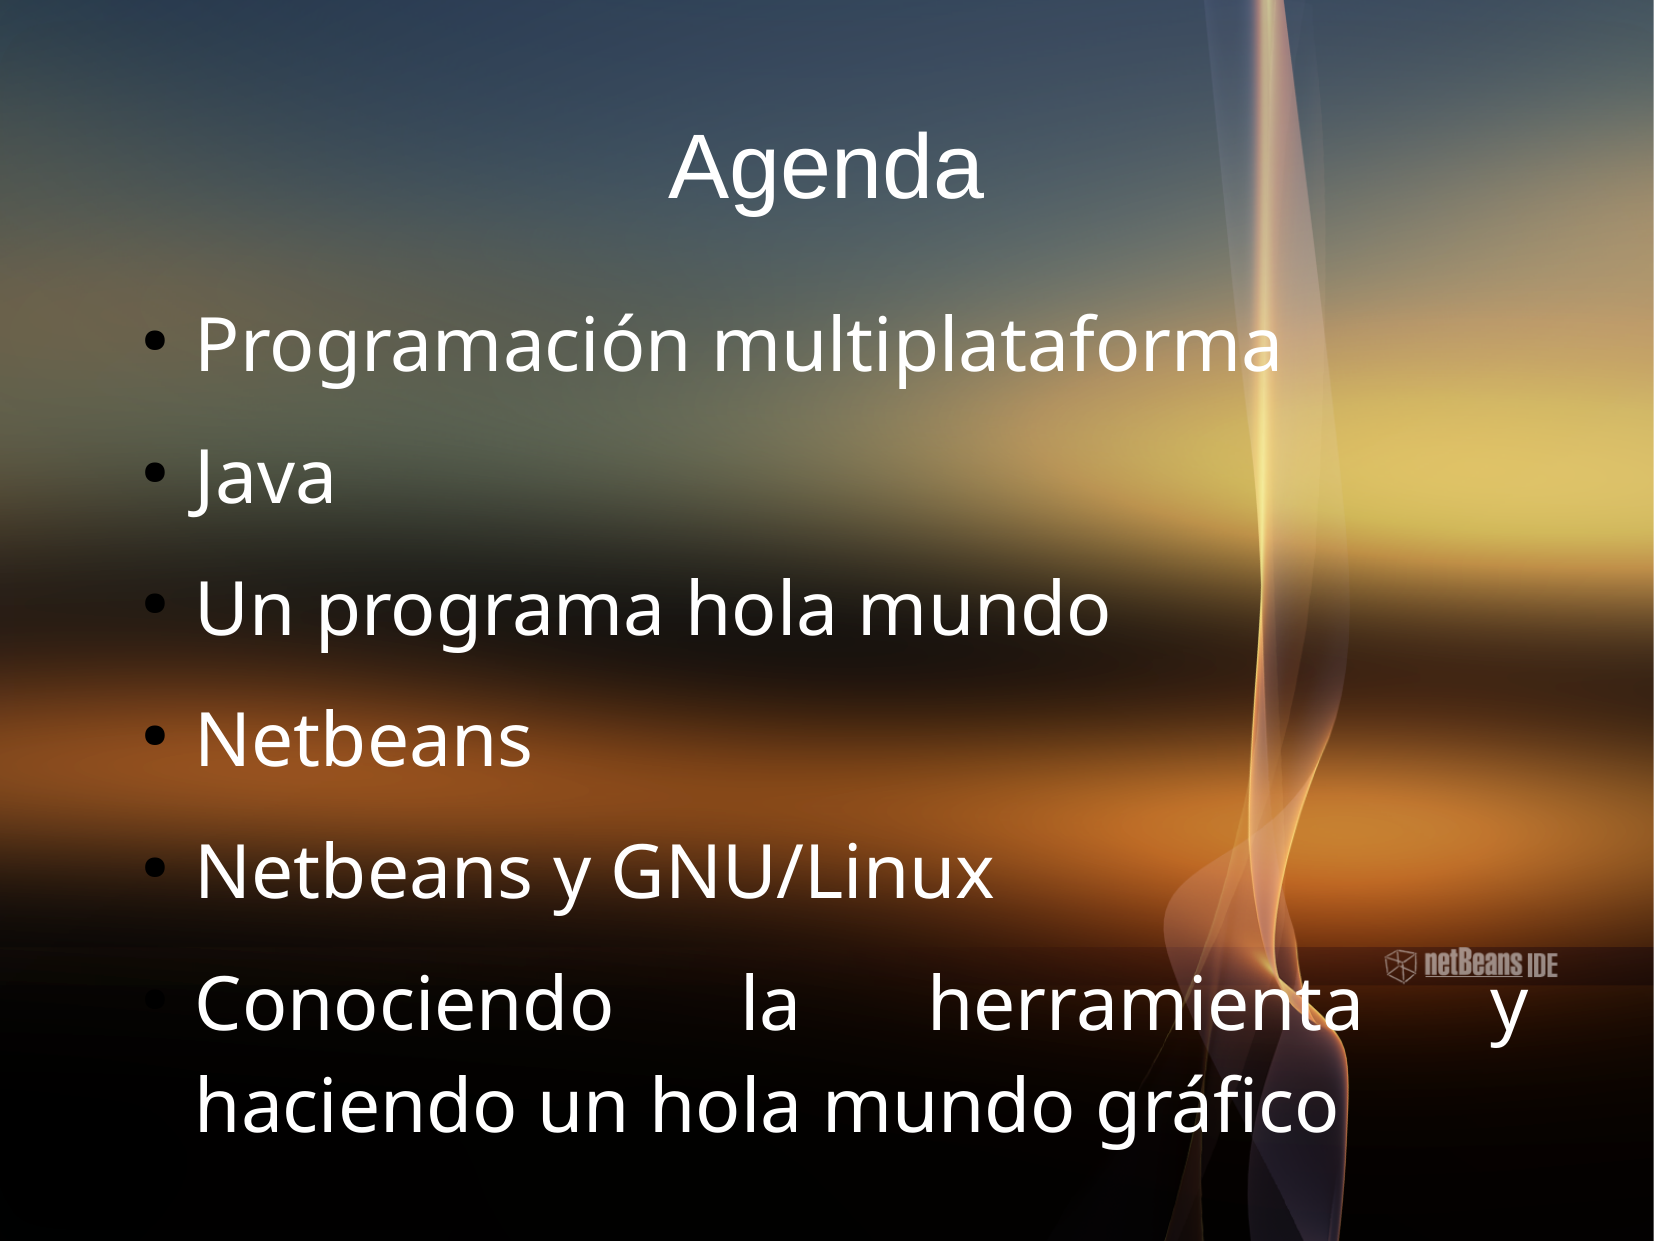

# Agenda
Programación multiplataforma
Java
Un programa hola mundo
Netbeans
Netbeans y GNU/Linux
Conociendo la herramienta y haciendo un hola mundo gráfico